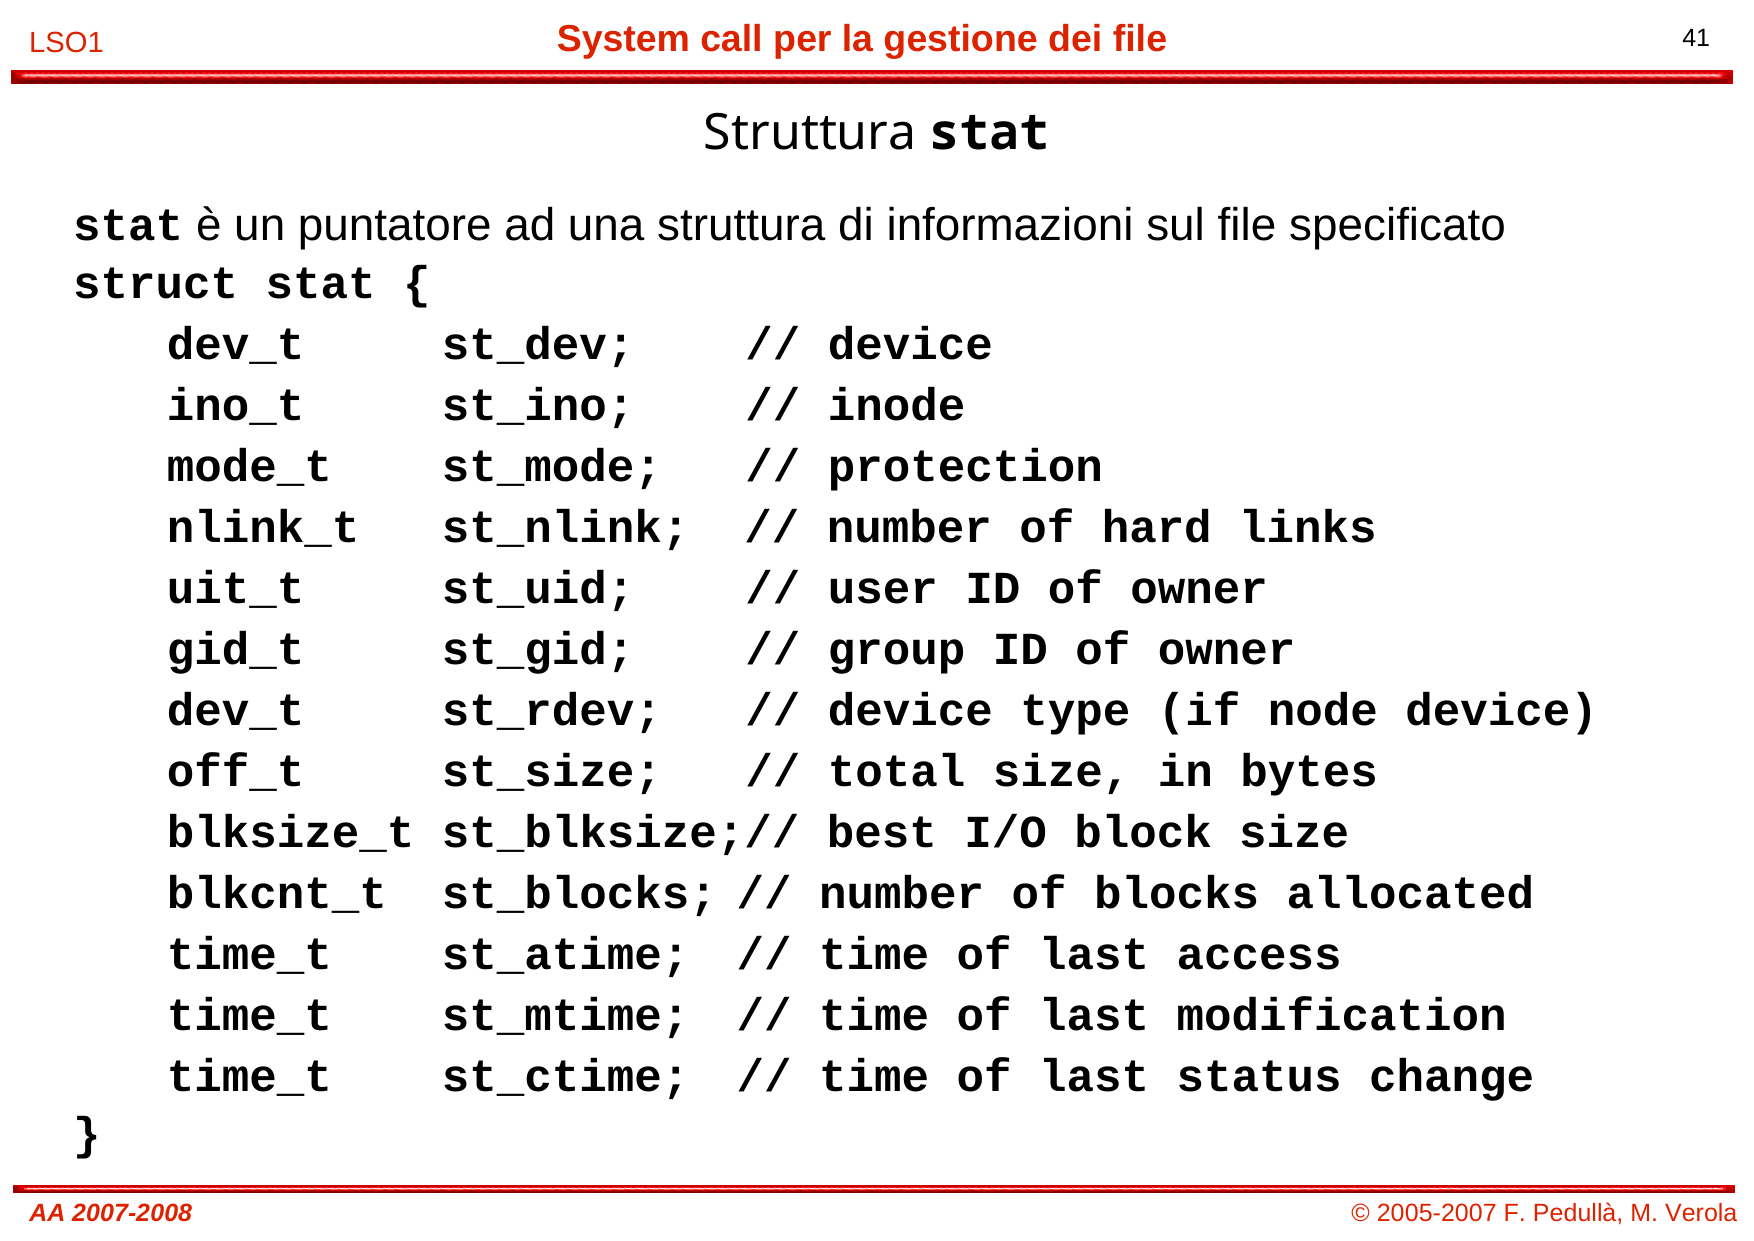

Struttura stat
# stat è un puntatore ad una struttura di informazioni sul file specificato
struct stat {
dev_t		st_dev;	 // device
ino_t		st_ino;	 // inode
mode_t		st_mode;	 // protection
nlink_t 	st_nlink; // number of hard links
uit_t		st_uid;	 // user ID of owner
gid_t		st_gid;	 // group ID of owner
dev_t		st_rdev;	 // device type (if node device)
off_t		st_size;	 // total size, in bytes
blksize_t st_blksize;// best I/O block size
blkcnt_t	st_blocks;	// number of blocks allocated
time_t		st_atime;	// time of last access
time_t		st_mtime;	// time of last modification
time_t		st_ctime;	// time of last status change
}